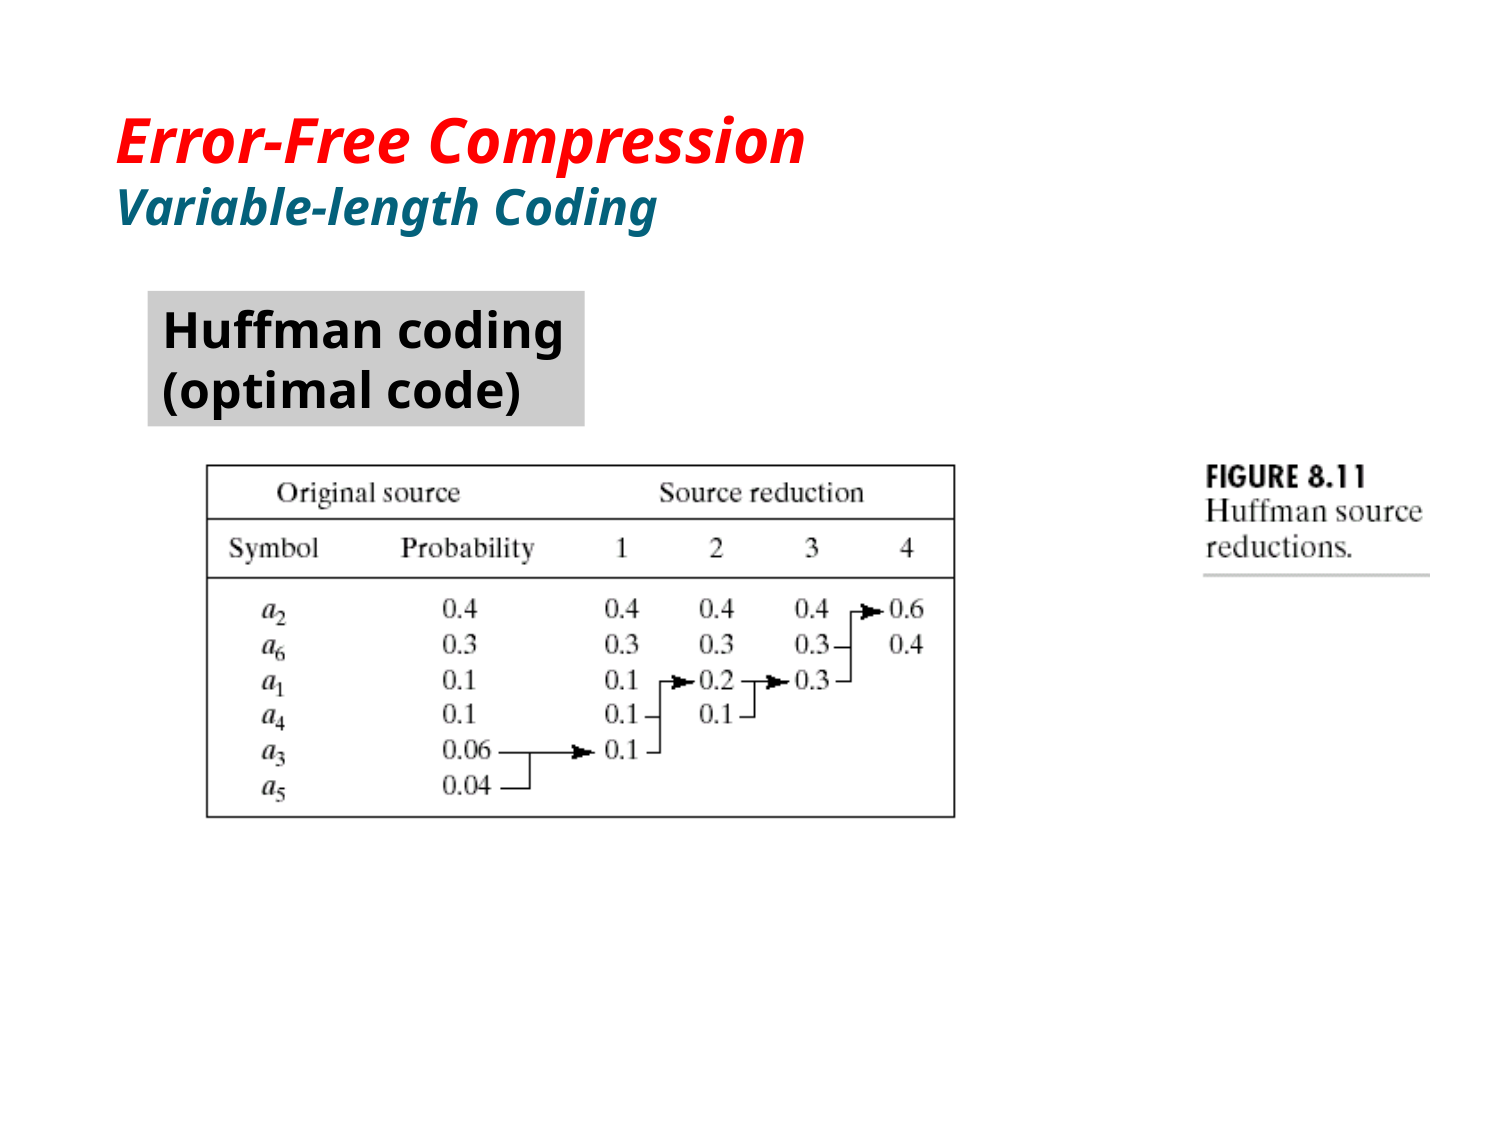

Error-Free Compression
Variable-length Coding
Huffman coding (optimal code)